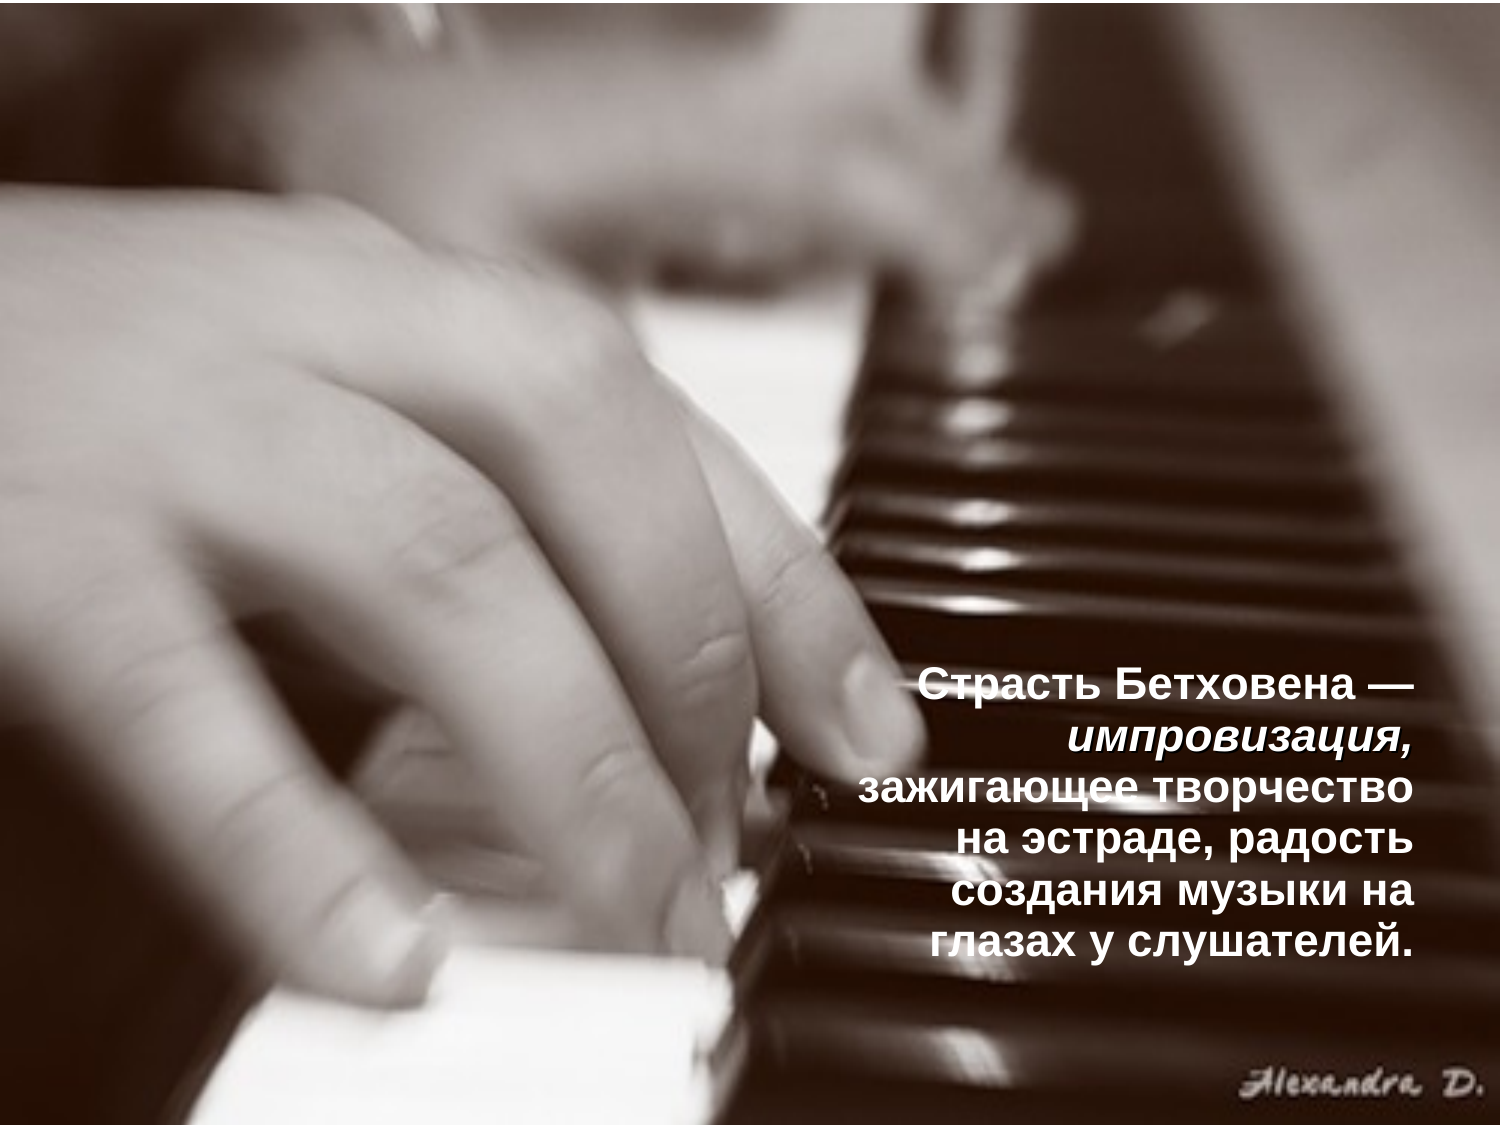

#
 Страсть Бетховена — импровизация, зажигающее творчество на эстраде, радость создания музыки на глазах у слушателей.